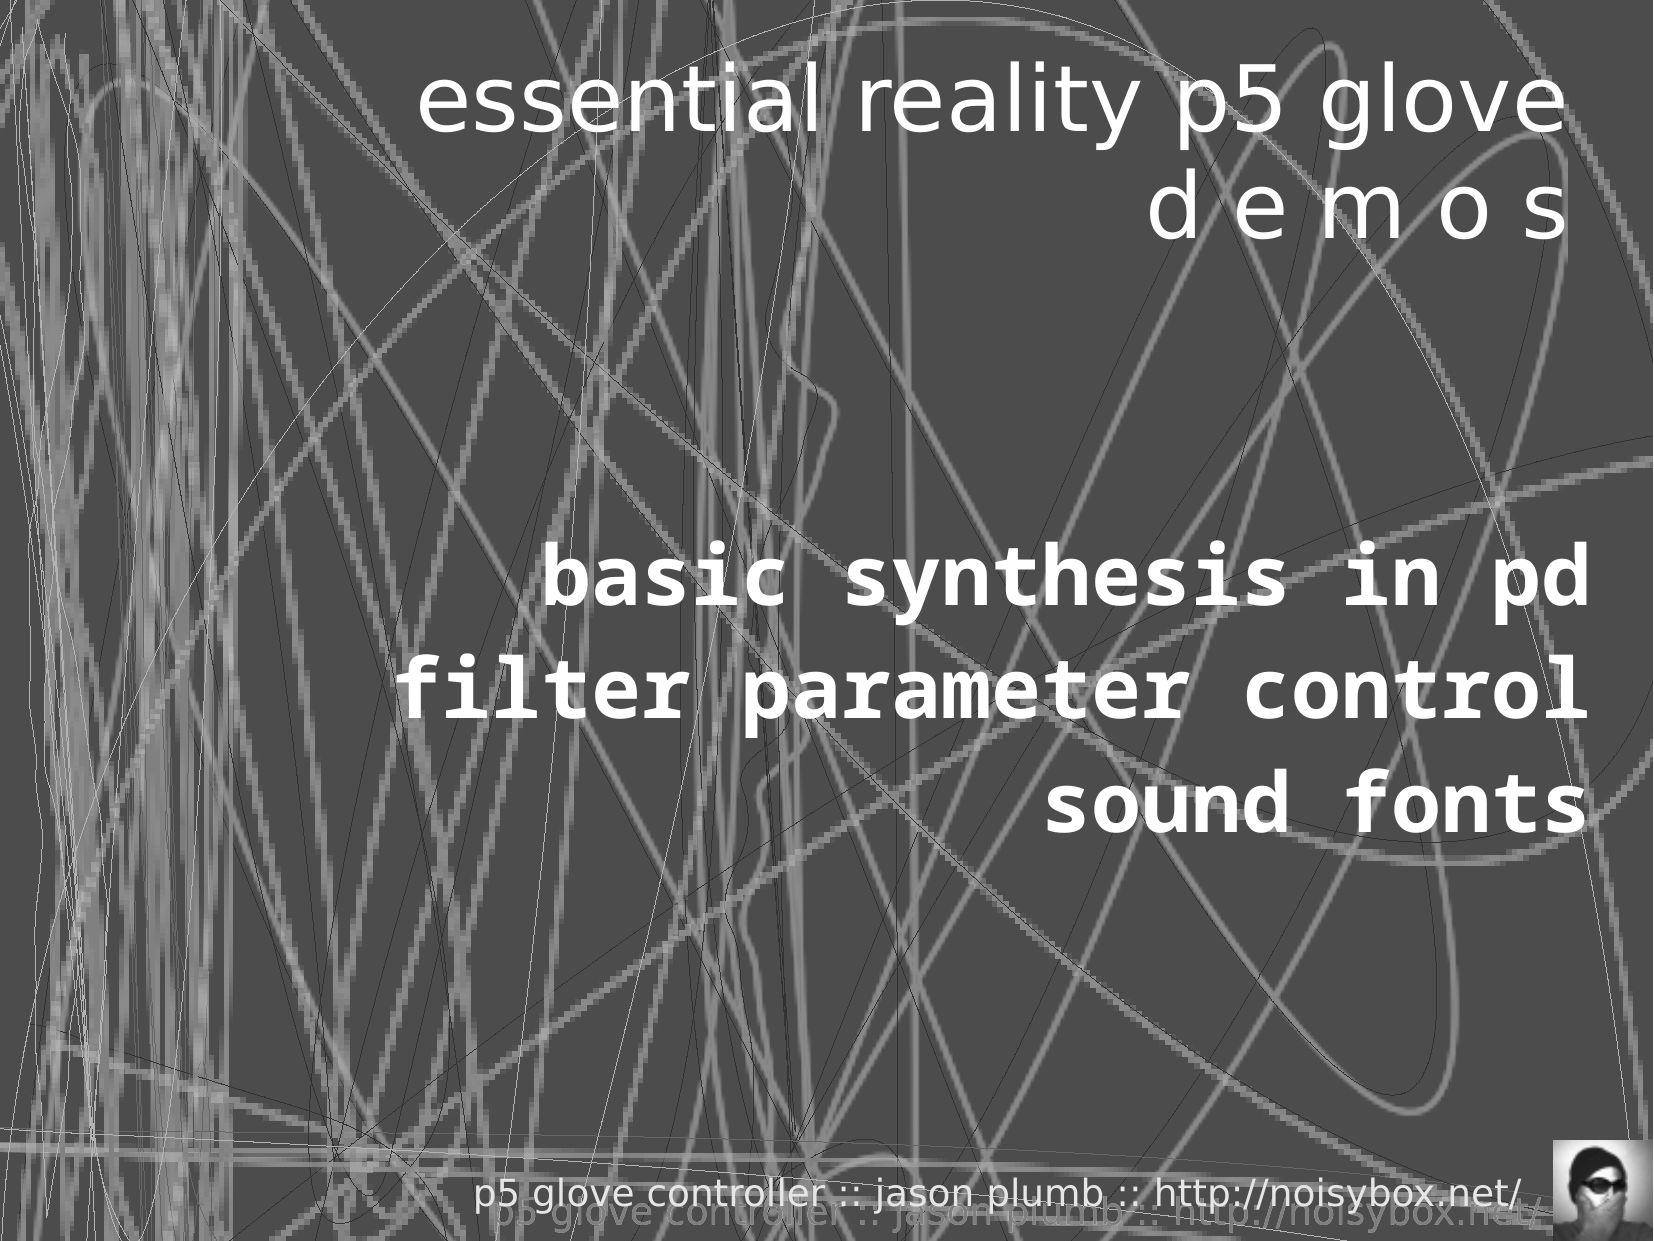

# essential reality p5 glove d e m o s
basic synthesis in pd
filter parameter control
sound fonts
p5 glove controller :: jason plumb :: http://noisybox.net/